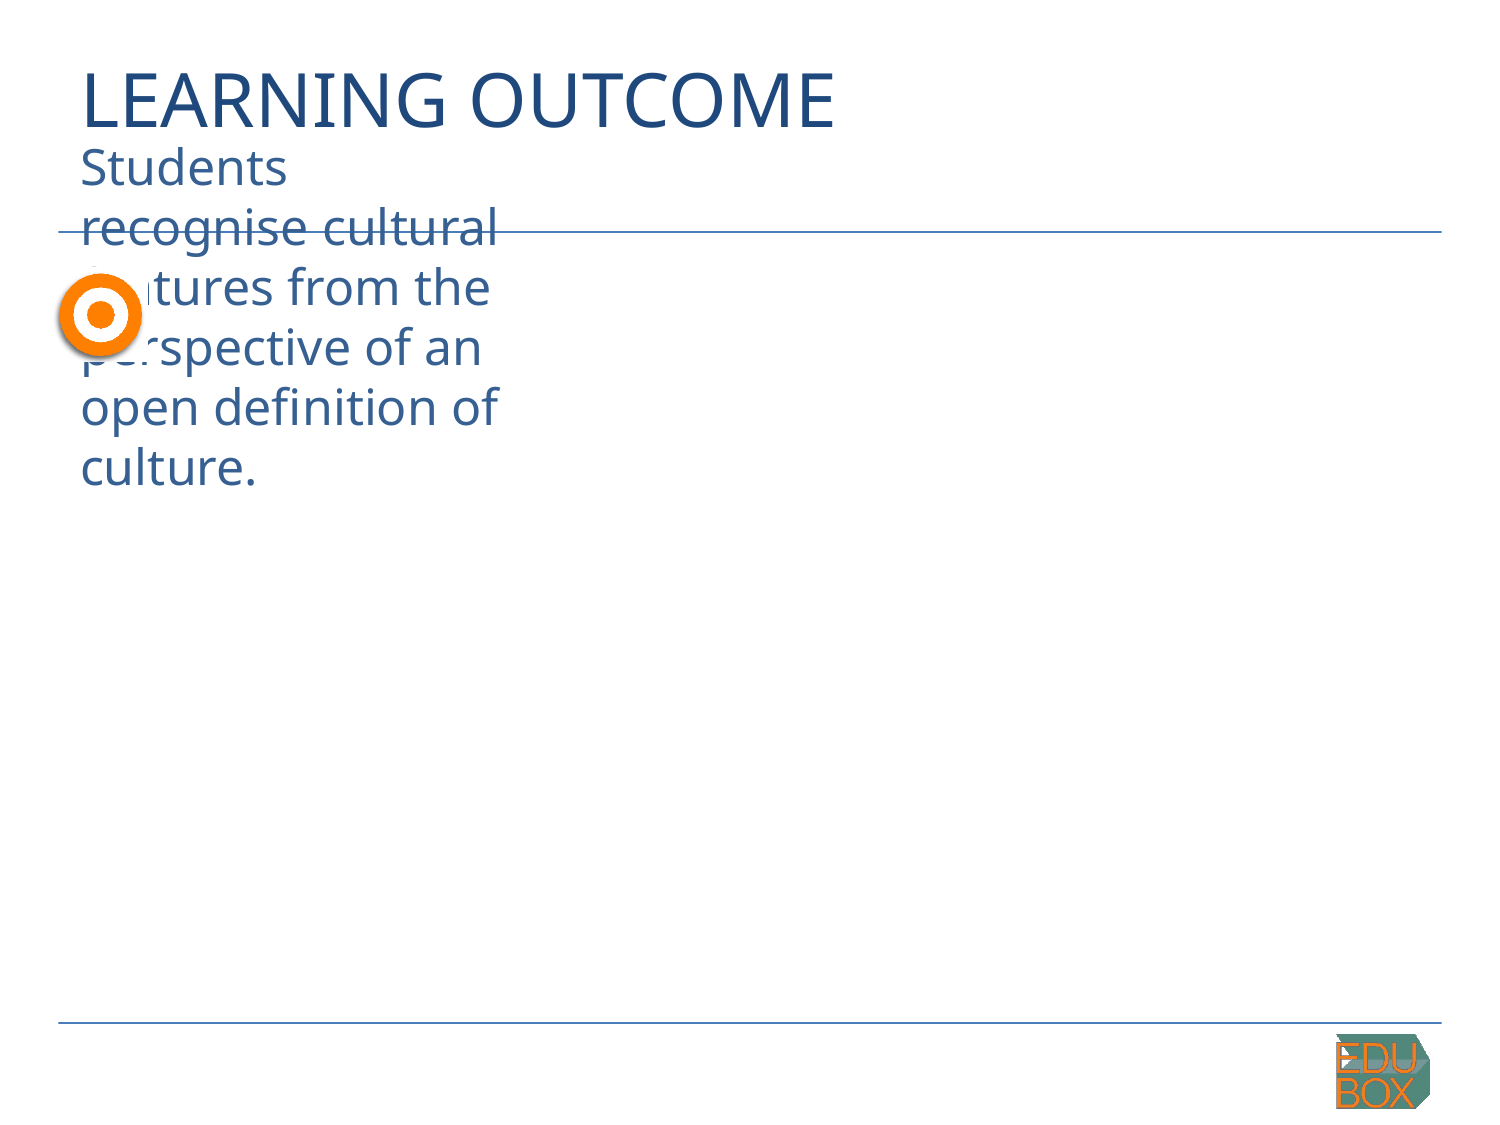

# LEARNING OUTCOME
Students recognise cultural features from the perspective of an open definition of culture.